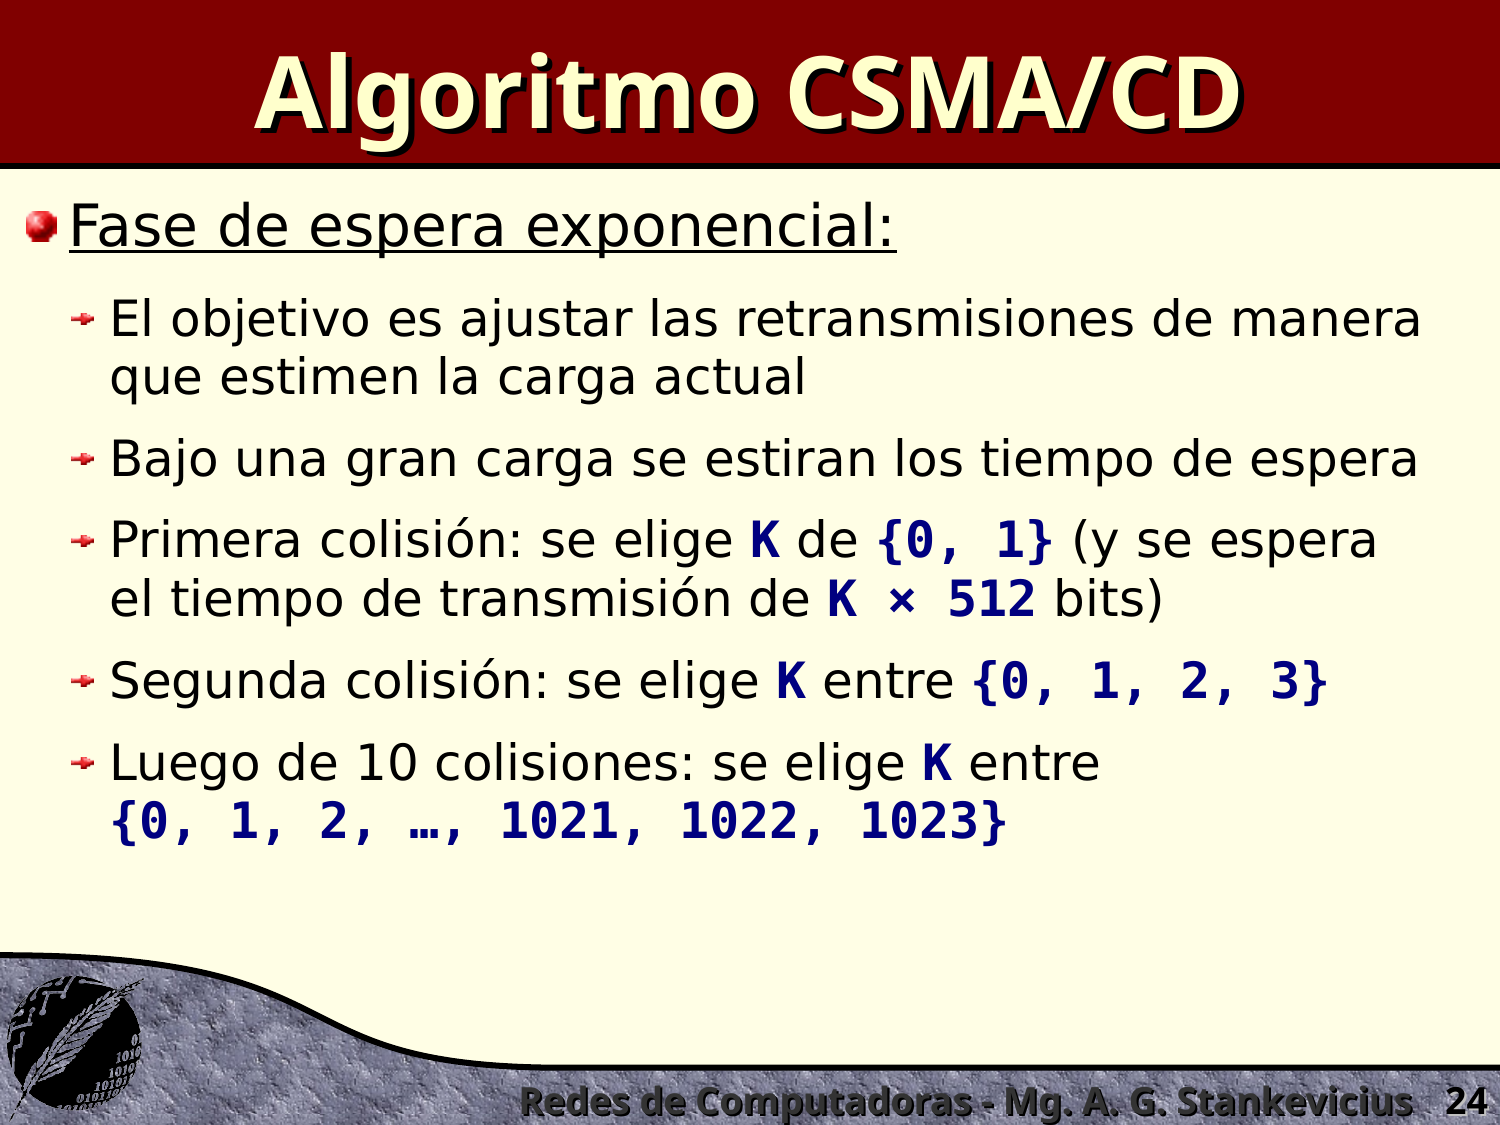

# Algoritmo CSMA/CD
Fase de espera exponencial:
El objetivo es ajustar las retransmisiones de manera que estimen la carga actual
Bajo una gran carga se estiran los tiempo de espera
Primera colisión: se elige K de {0, 1} (y se espera
el tiempo de transmisión de K × 512 bits)
Segunda colisión: se elige K entre {0, 1, 2, 3}
Luego de 10 colisiones: se elige K entre
{0, 1, 2, …, 1021, 1022, 1023}
24